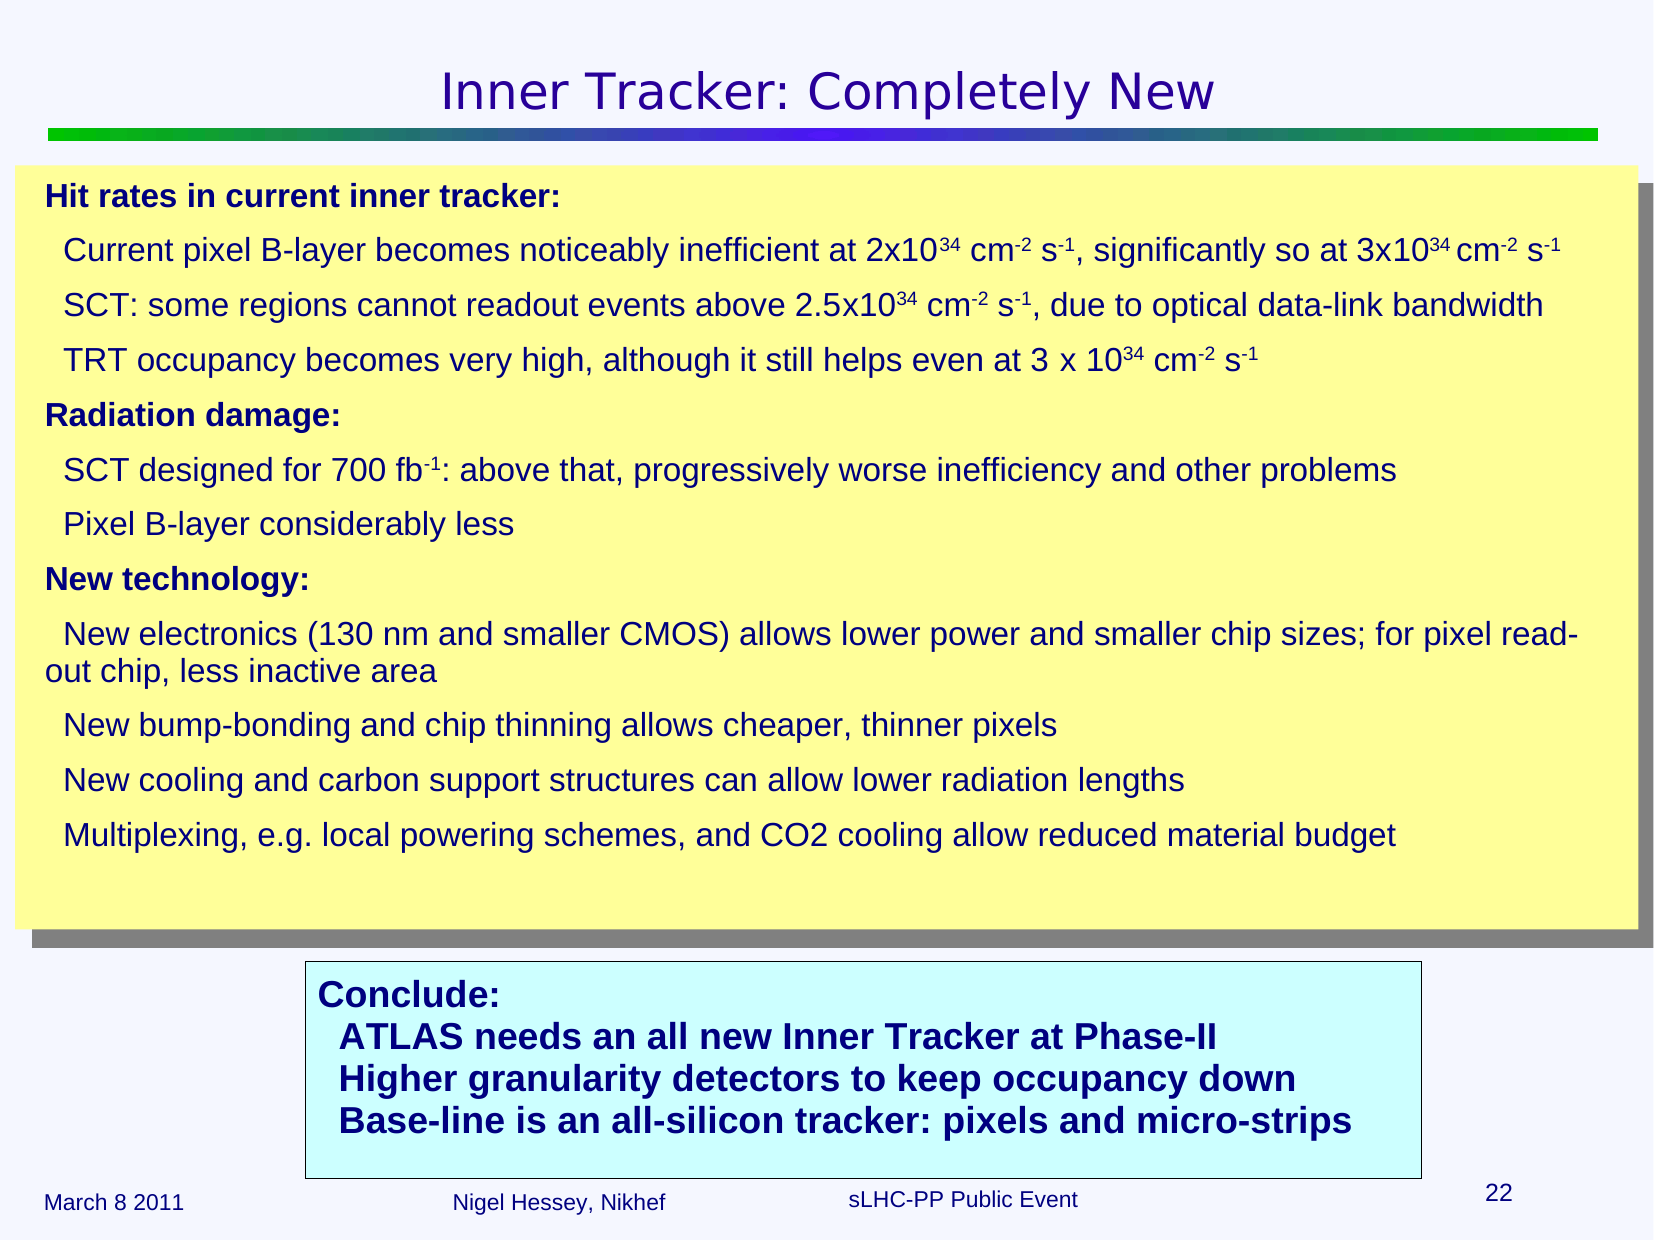

# Inner Tracker: Completely New
Hit rates in current inner tracker:
 Current pixel B-layer becomes noticeably inefficient at 2x1034 cm-2 s-1, significantly so at 3x1034 cm-2 s-1
 SCT: some regions cannot readout events above 2.5x1034 cm-2 s-1, due to optical data-link bandwidth
 TRT occupancy becomes very high, although it still helps even at 3 x 1034 cm-2 s-1
Radiation damage:
 SCT designed for 700 fb-1: above that, progressively worse inefficiency and other problems
 Pixel B-layer considerably less
New technology:
 New electronics (130 nm and smaller CMOS) allows lower power and smaller chip sizes; for pixel read-out chip, less inactive area
 New bump-bonding and chip thinning allows cheaper, thinner pixels
 New cooling and carbon support structures can allow lower radiation lengths
 Multiplexing, e.g. local powering schemes, and CO2 cooling allow reduced material budget
Conclude:
 ATLAS needs an all new Inner Tracker at Phase-II
 Higher granularity detectors to keep occupancy down
 Base-line is an all-silicon tracker: pixels and micro-strips